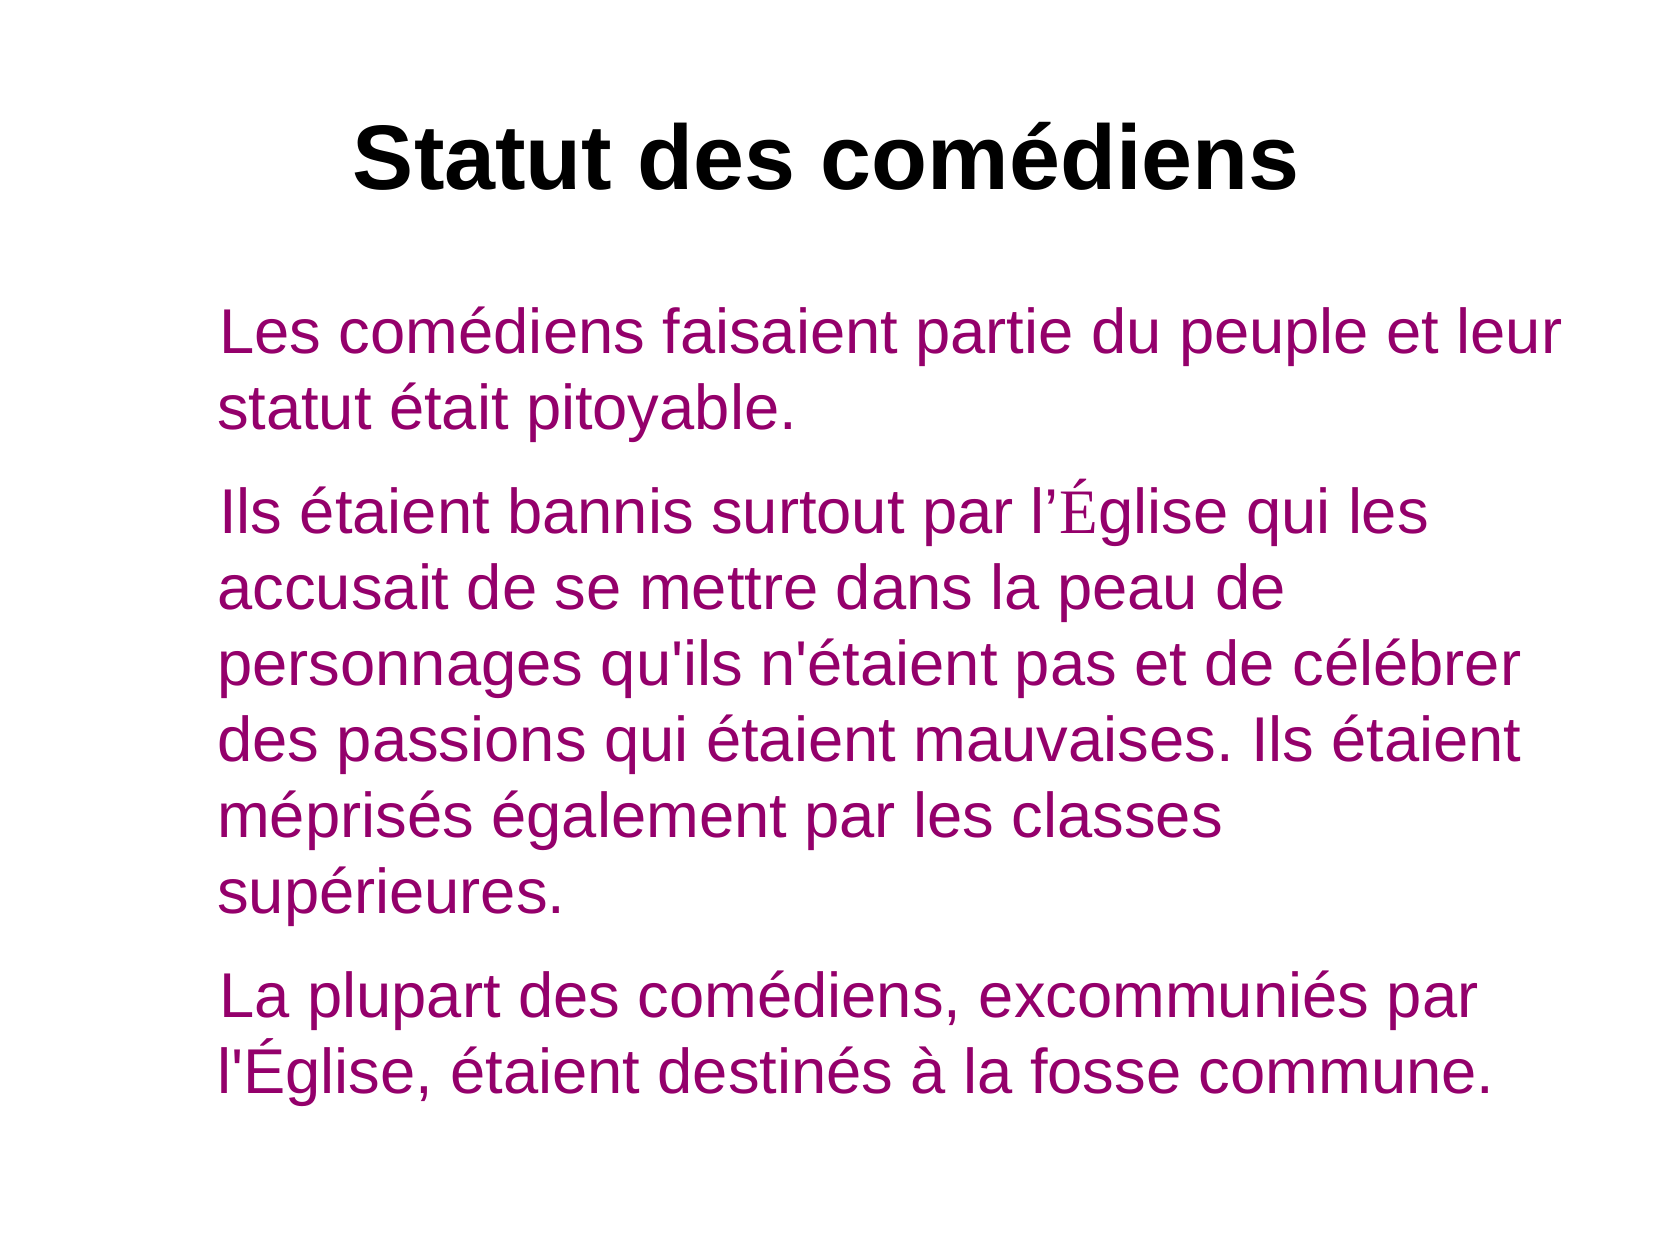

# Statut des comédiens
 Les comédiens faisaient partie du peuple et leur statut était pitoyable.
 Ils étaient bannis surtout par l’Église qui les accusait de se mettre dans la peau de personnages qu'ils n'étaient pas et de célébrer des passions qui étaient mauvaises. Ils étaient méprisés également par les classes supérieures.
 La plupart des comédiens, excommuniés par l'Église, étaient destinés à la fosse commune.